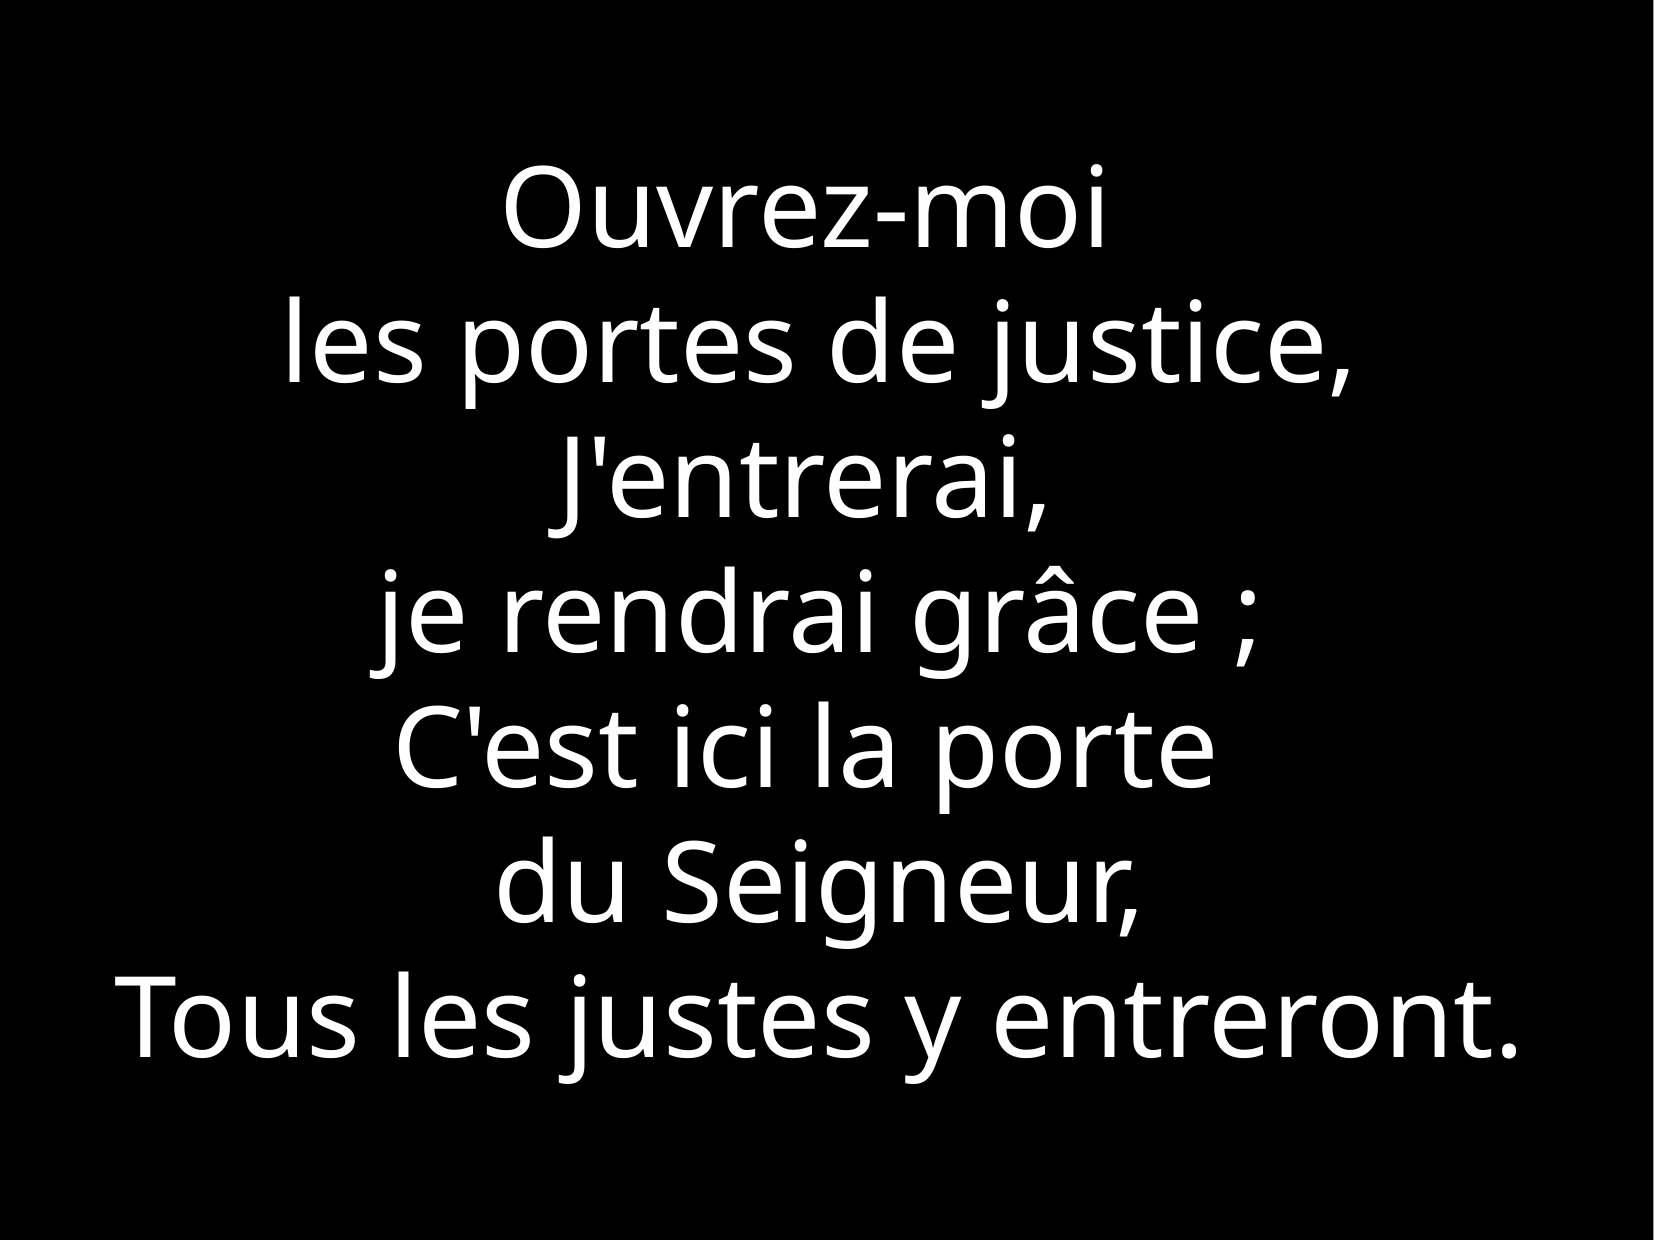

Ouvrez-moi
les portes de justice,
J'entrerai,
je rendrai grâce ;
C'est ici la porte
du Seigneur,
Tous les justes y entreront.